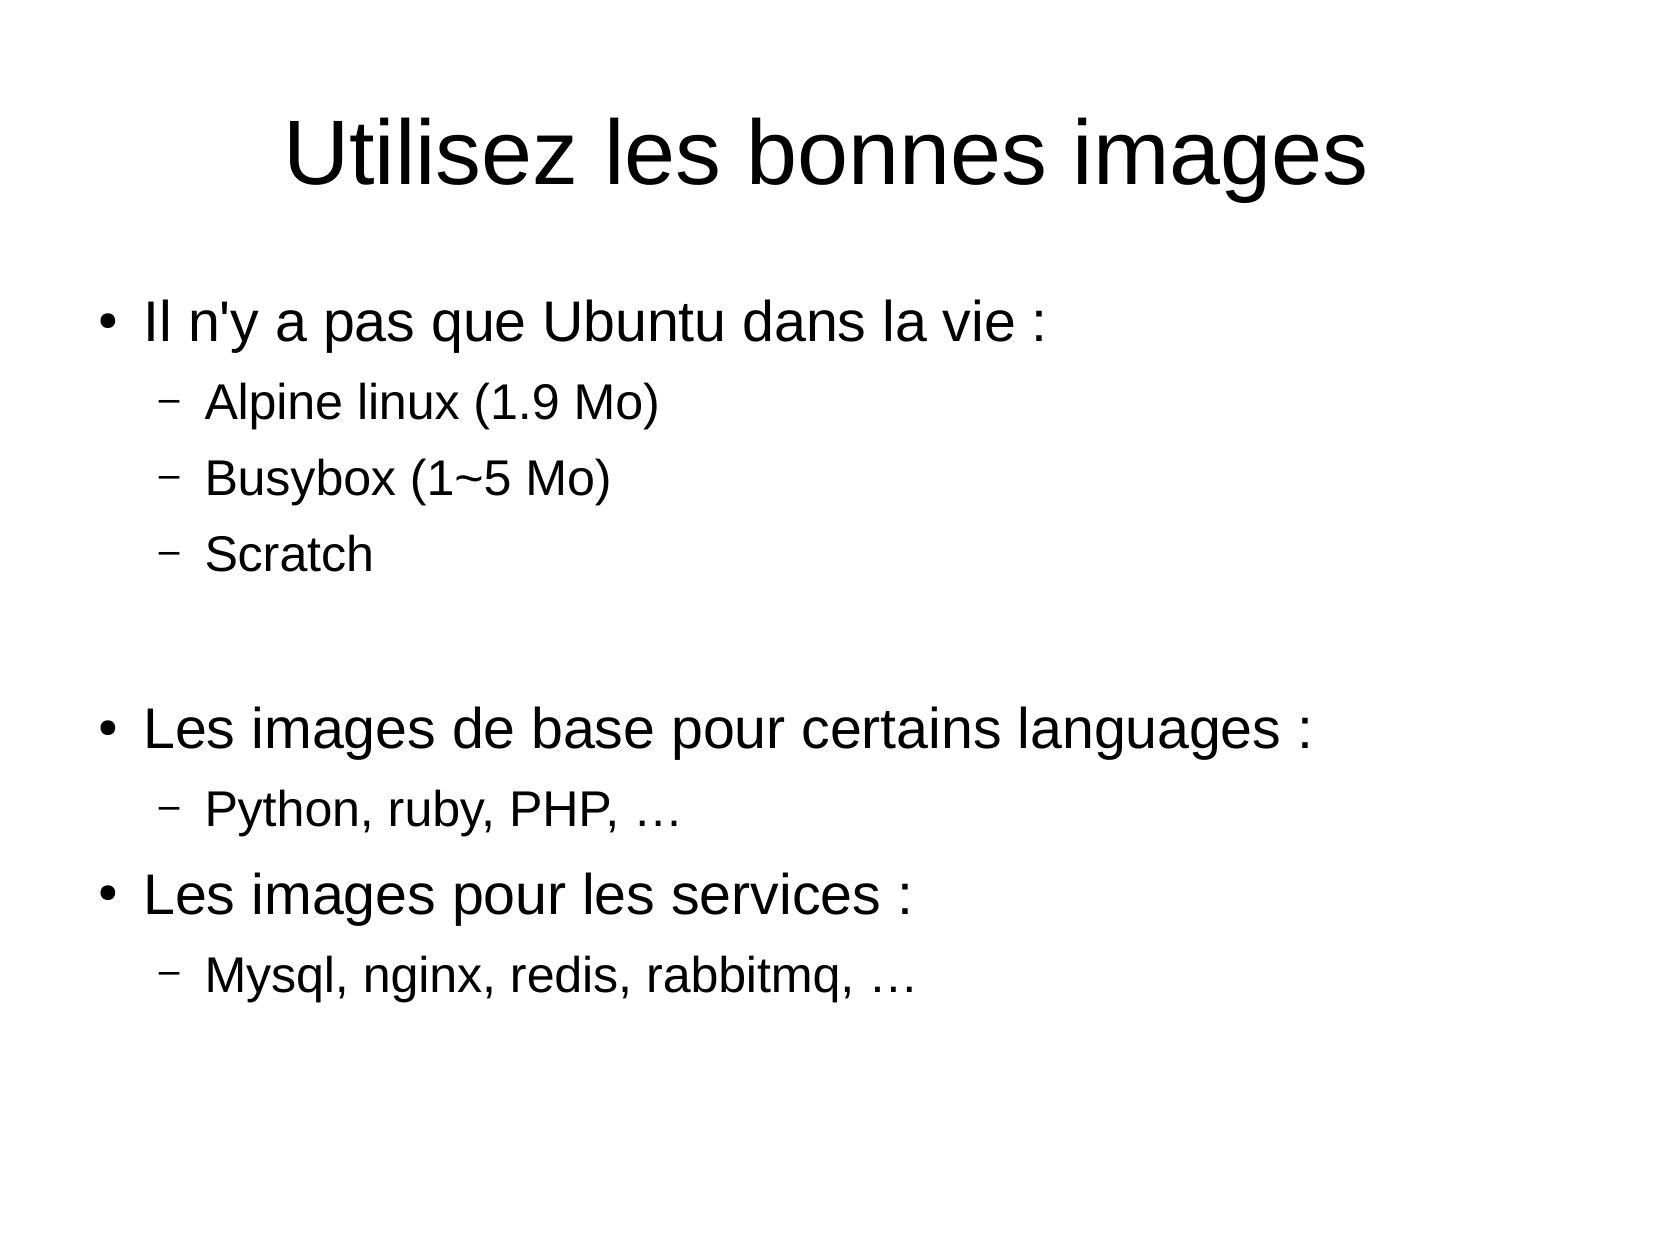

# Utilisez les bonnes images
Il n'y a pas que Ubuntu dans la vie :
Alpine linux (1.9 Mo)
Busybox (1~5 Mo)
Scratch
Les images de base pour certains languages :
Python, ruby, PHP, …
Les images pour les services :
Mysql, nginx, redis, rabbitmq, …